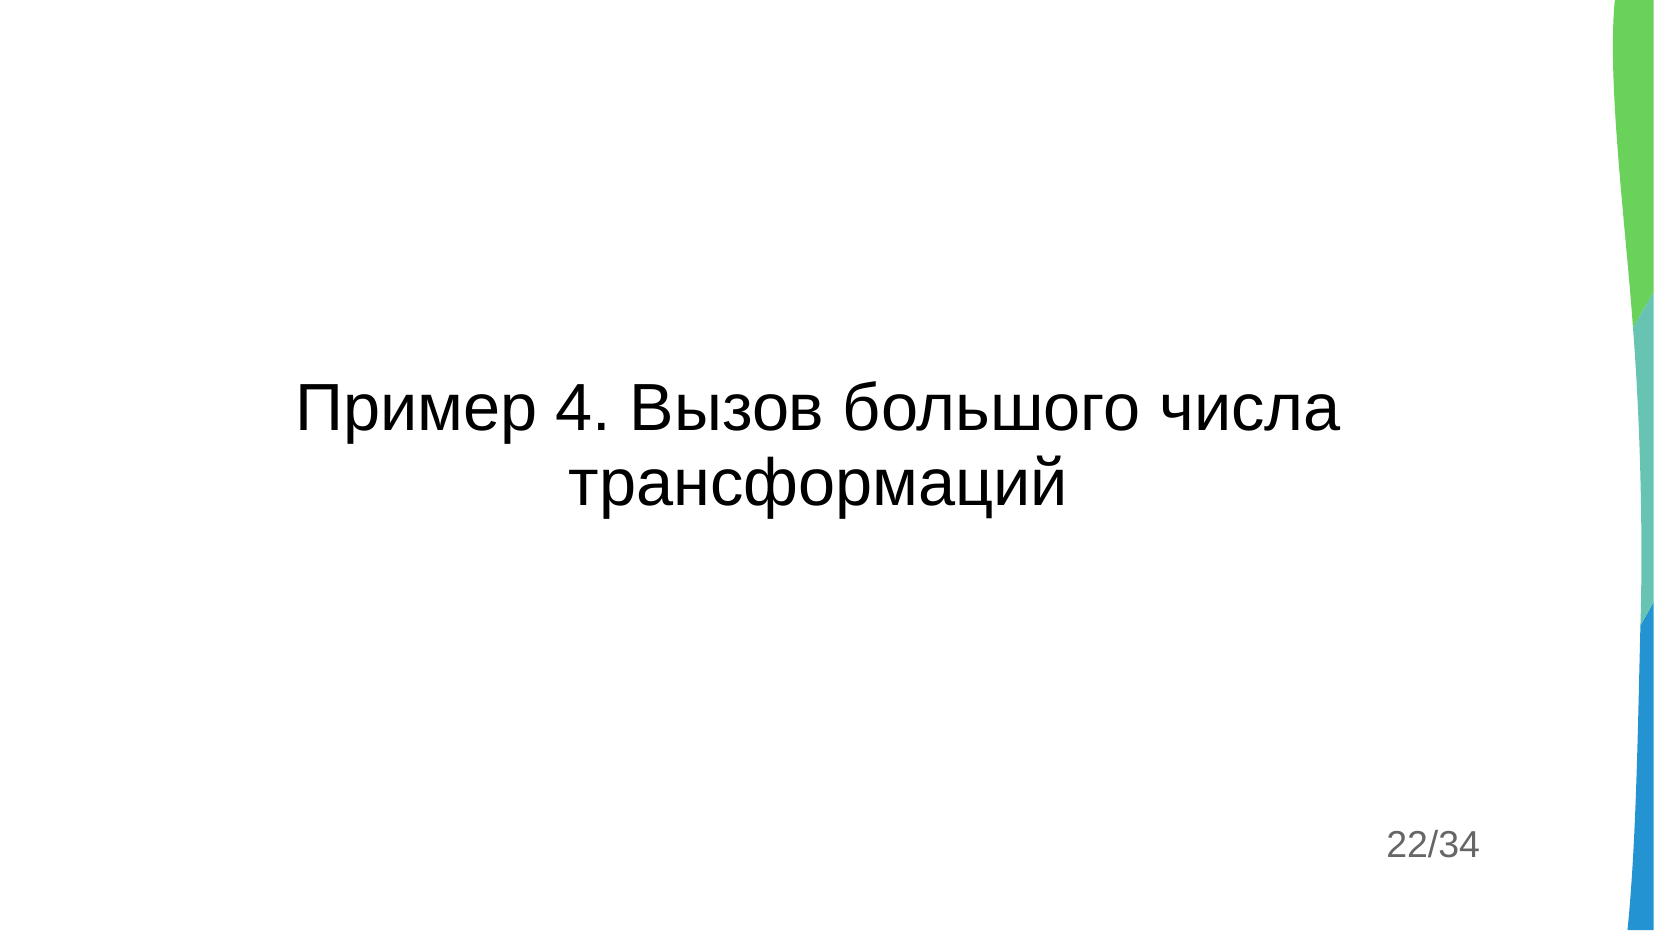

# Пример 4. Вызов большого числа трансформаций